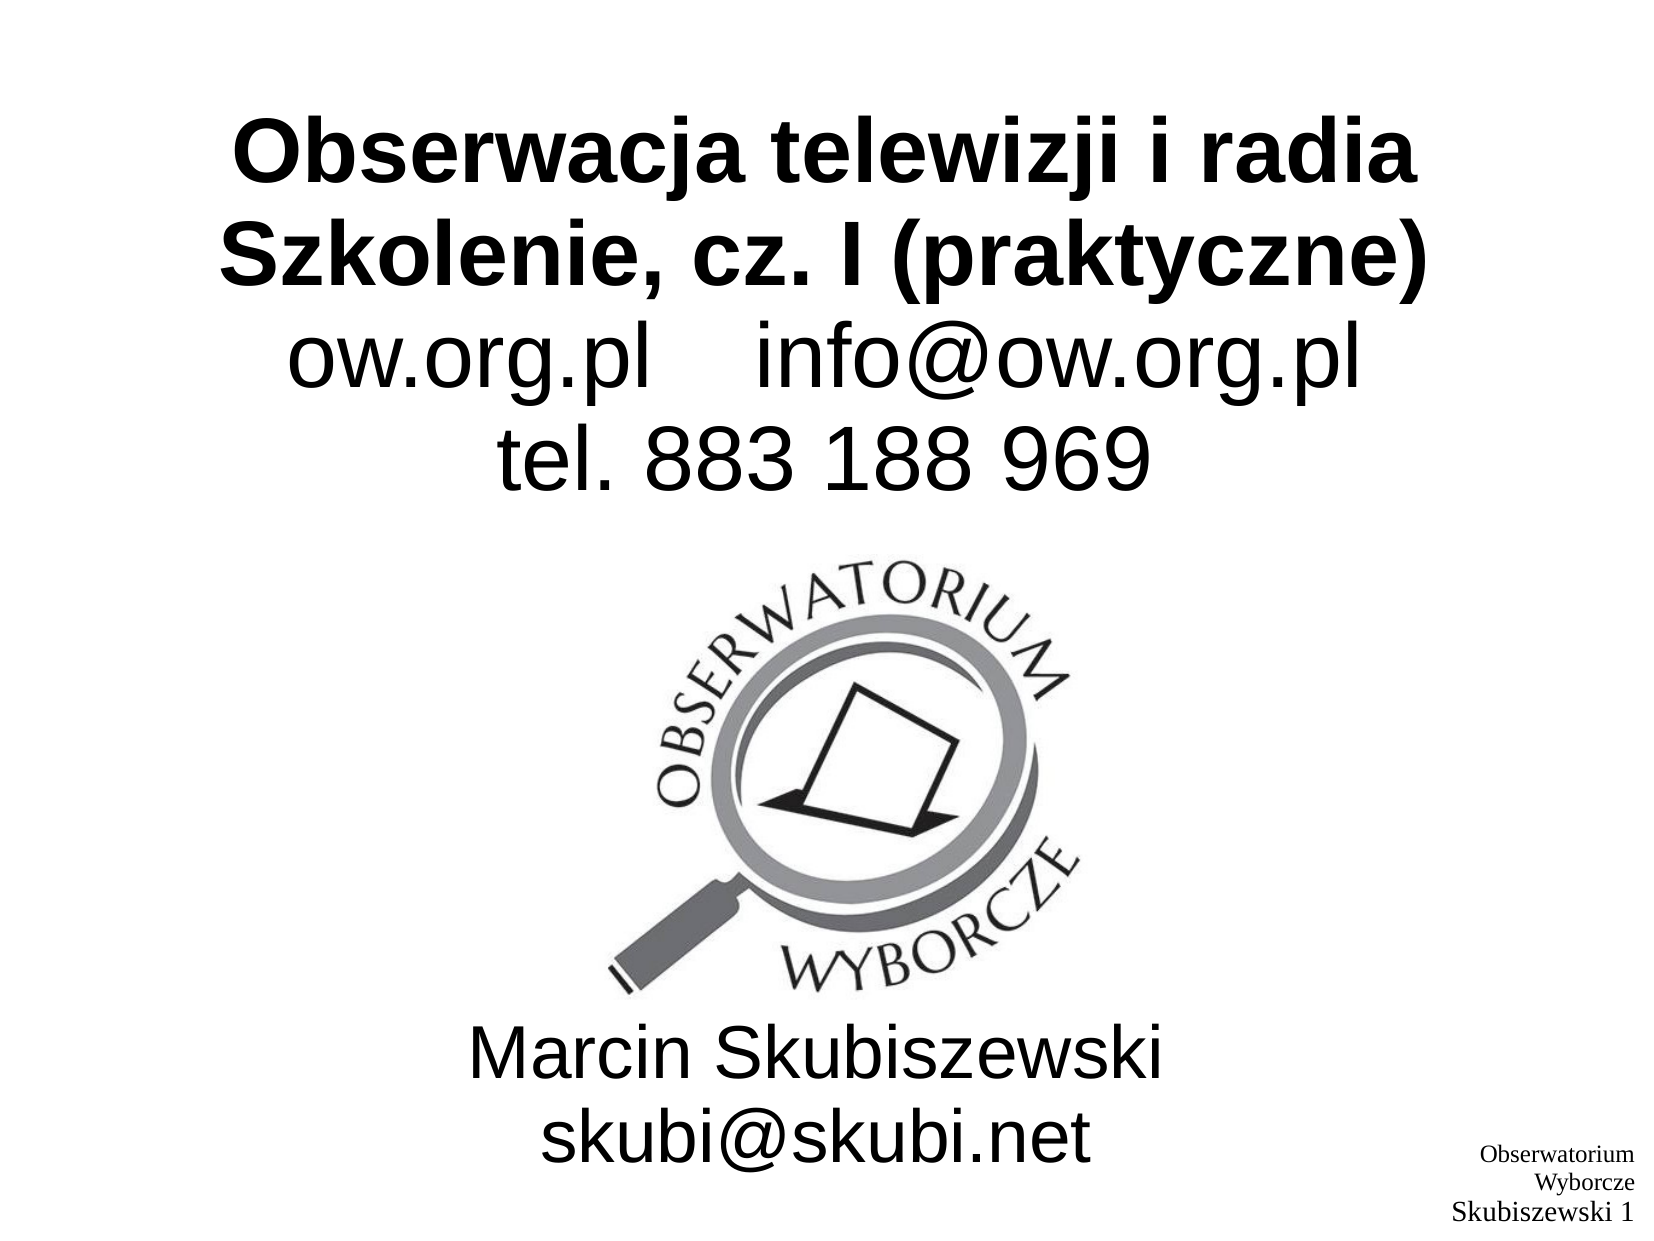

# Obserwacja telewizji i radia Szkolenie, cz. I (praktyczne) ow.org.pl info@ow.org.pl tel. 883 188 969
Marcin Skubiszewski
skubi@skubi.net
1